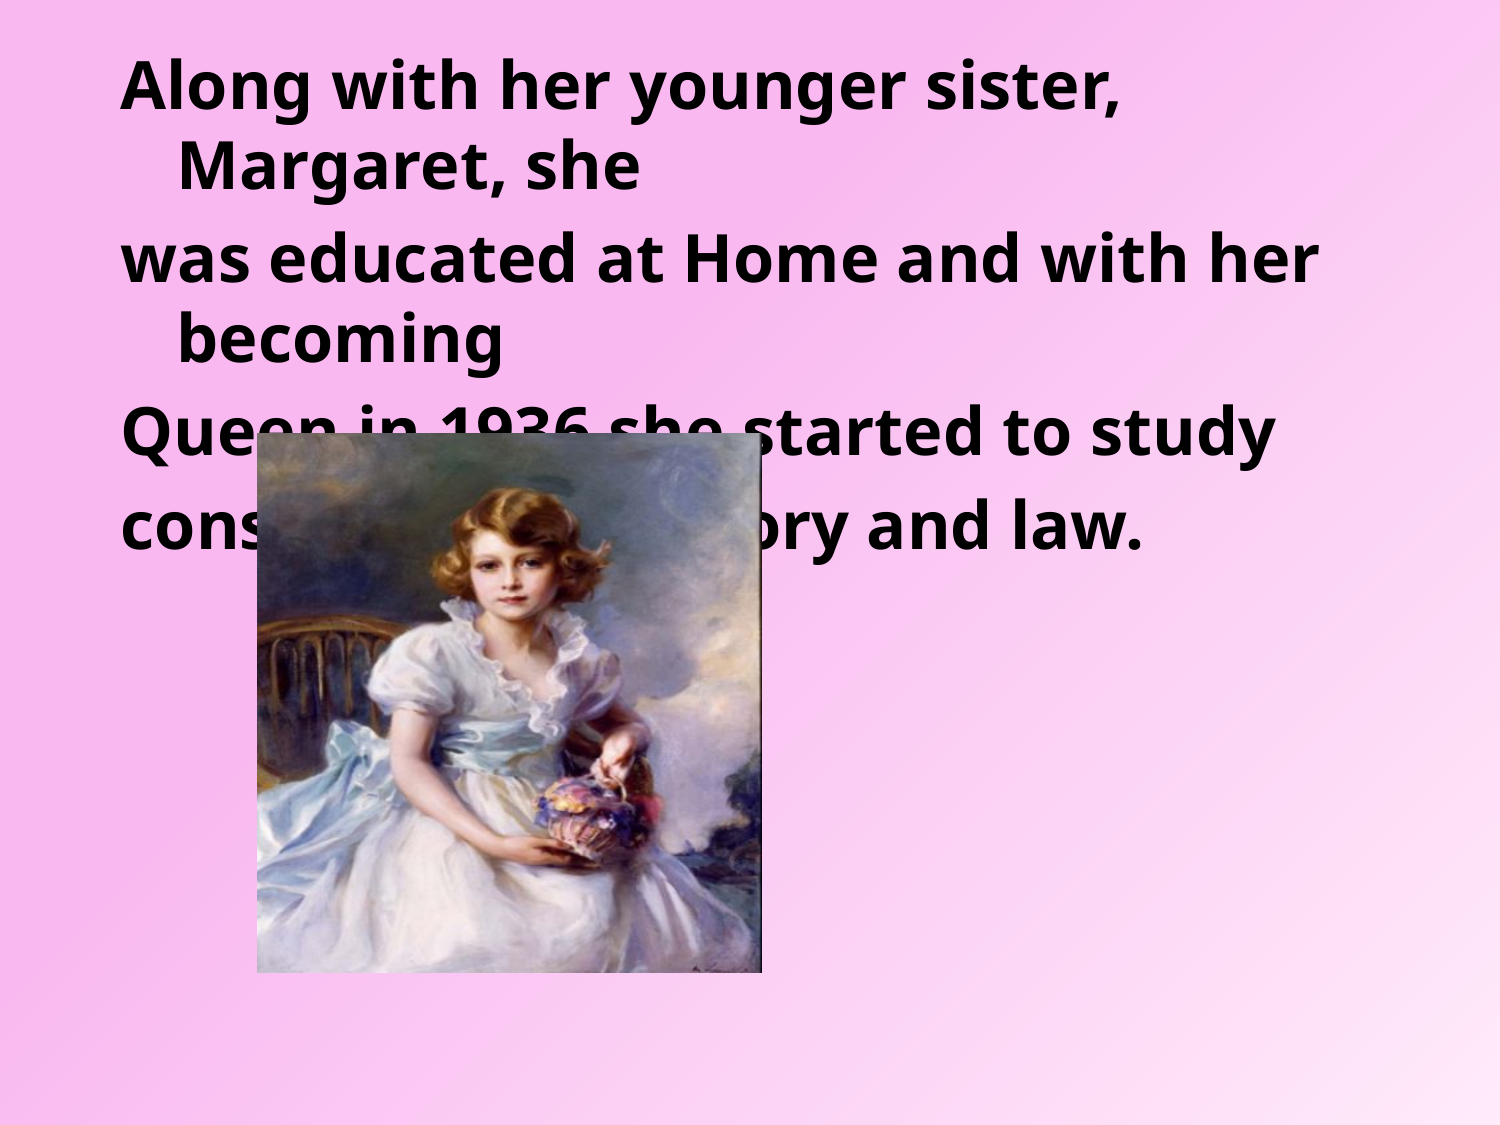

# Along with her younger sister, Margaret, she
was educated at Home and with her becoming
Queen in 1936 she started to study
constitutional History and law.